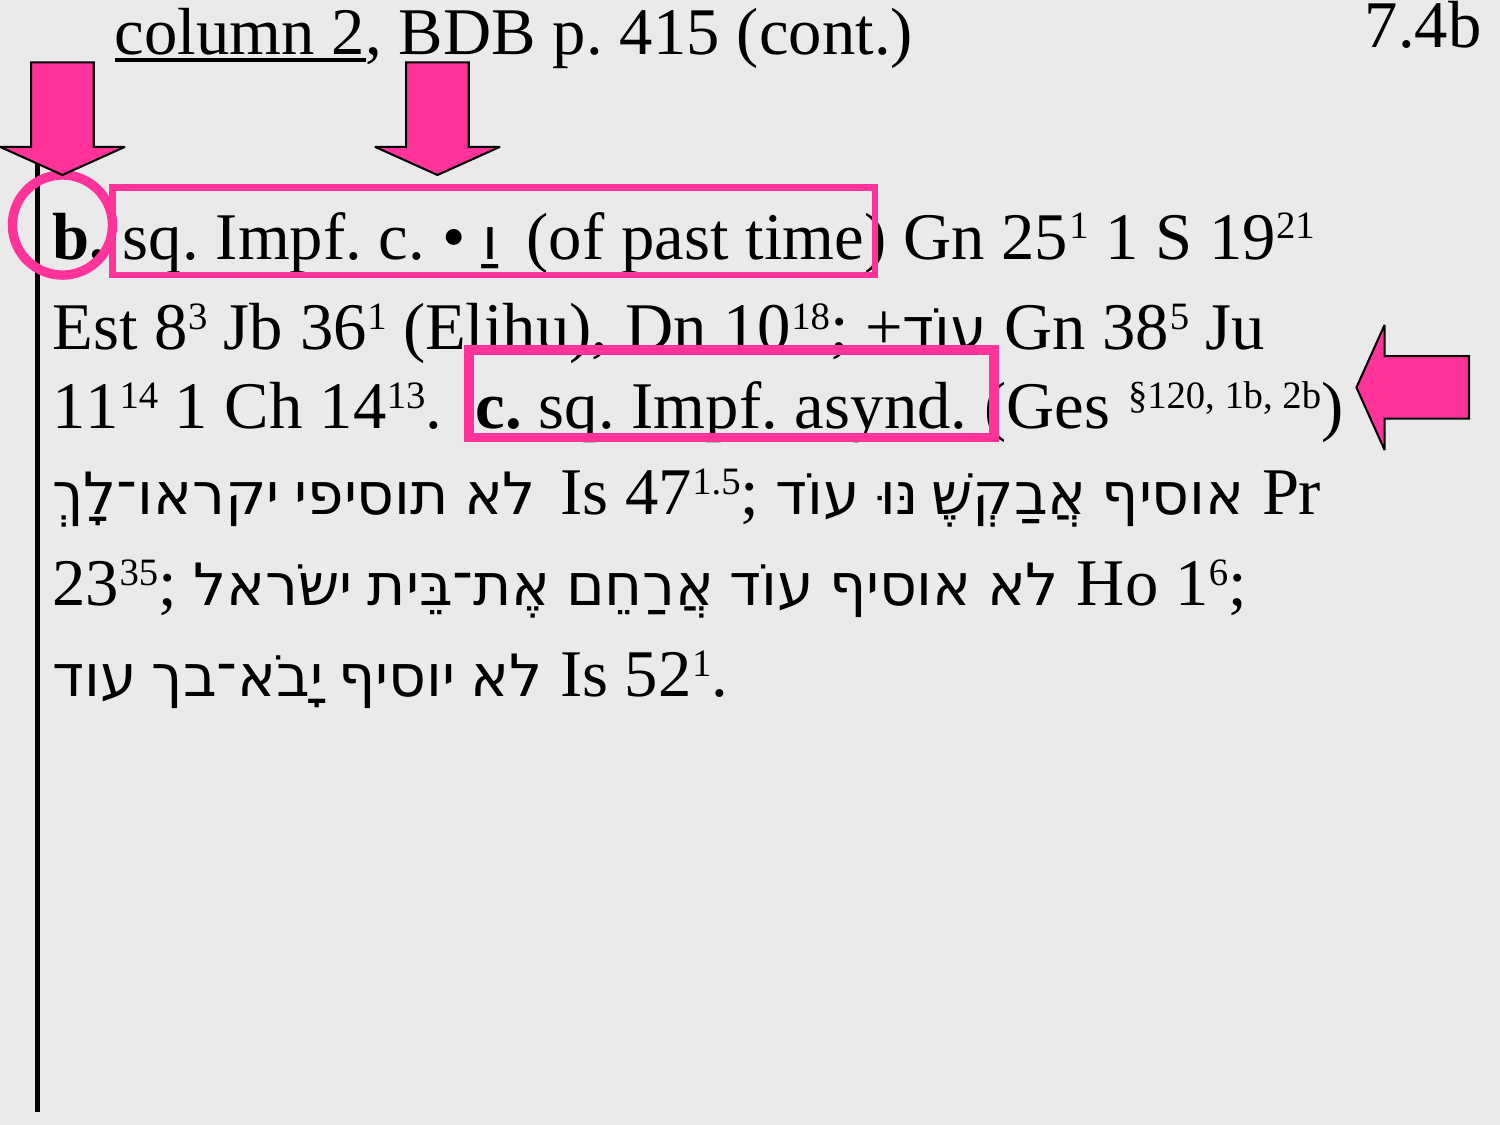

7.4b
column 2, BDB p. 415 (cont.)
b. sq. Impf. c. • וַ (of past time) Gn 251 1 S 1921
Est 83 Jb 361 (Elihu), Dn 1018; +עוֹד Gn 385 Ju
1114 1 Ch 1413. c. sq. Impf. asynd. (Ges §120, 1b, 2b)
לא תוסיפי יקראו־לָךְ Is 471.5; אוסיף אֲבַקְשֶׁנּוּ עוֹד Pr
2335; לא אוסיף עוֹד אֲרַחֵם אֶת־בֵּית ישֹראל Ho 16;
לא יוסיף יָבֹא־בך עוד Is 521.